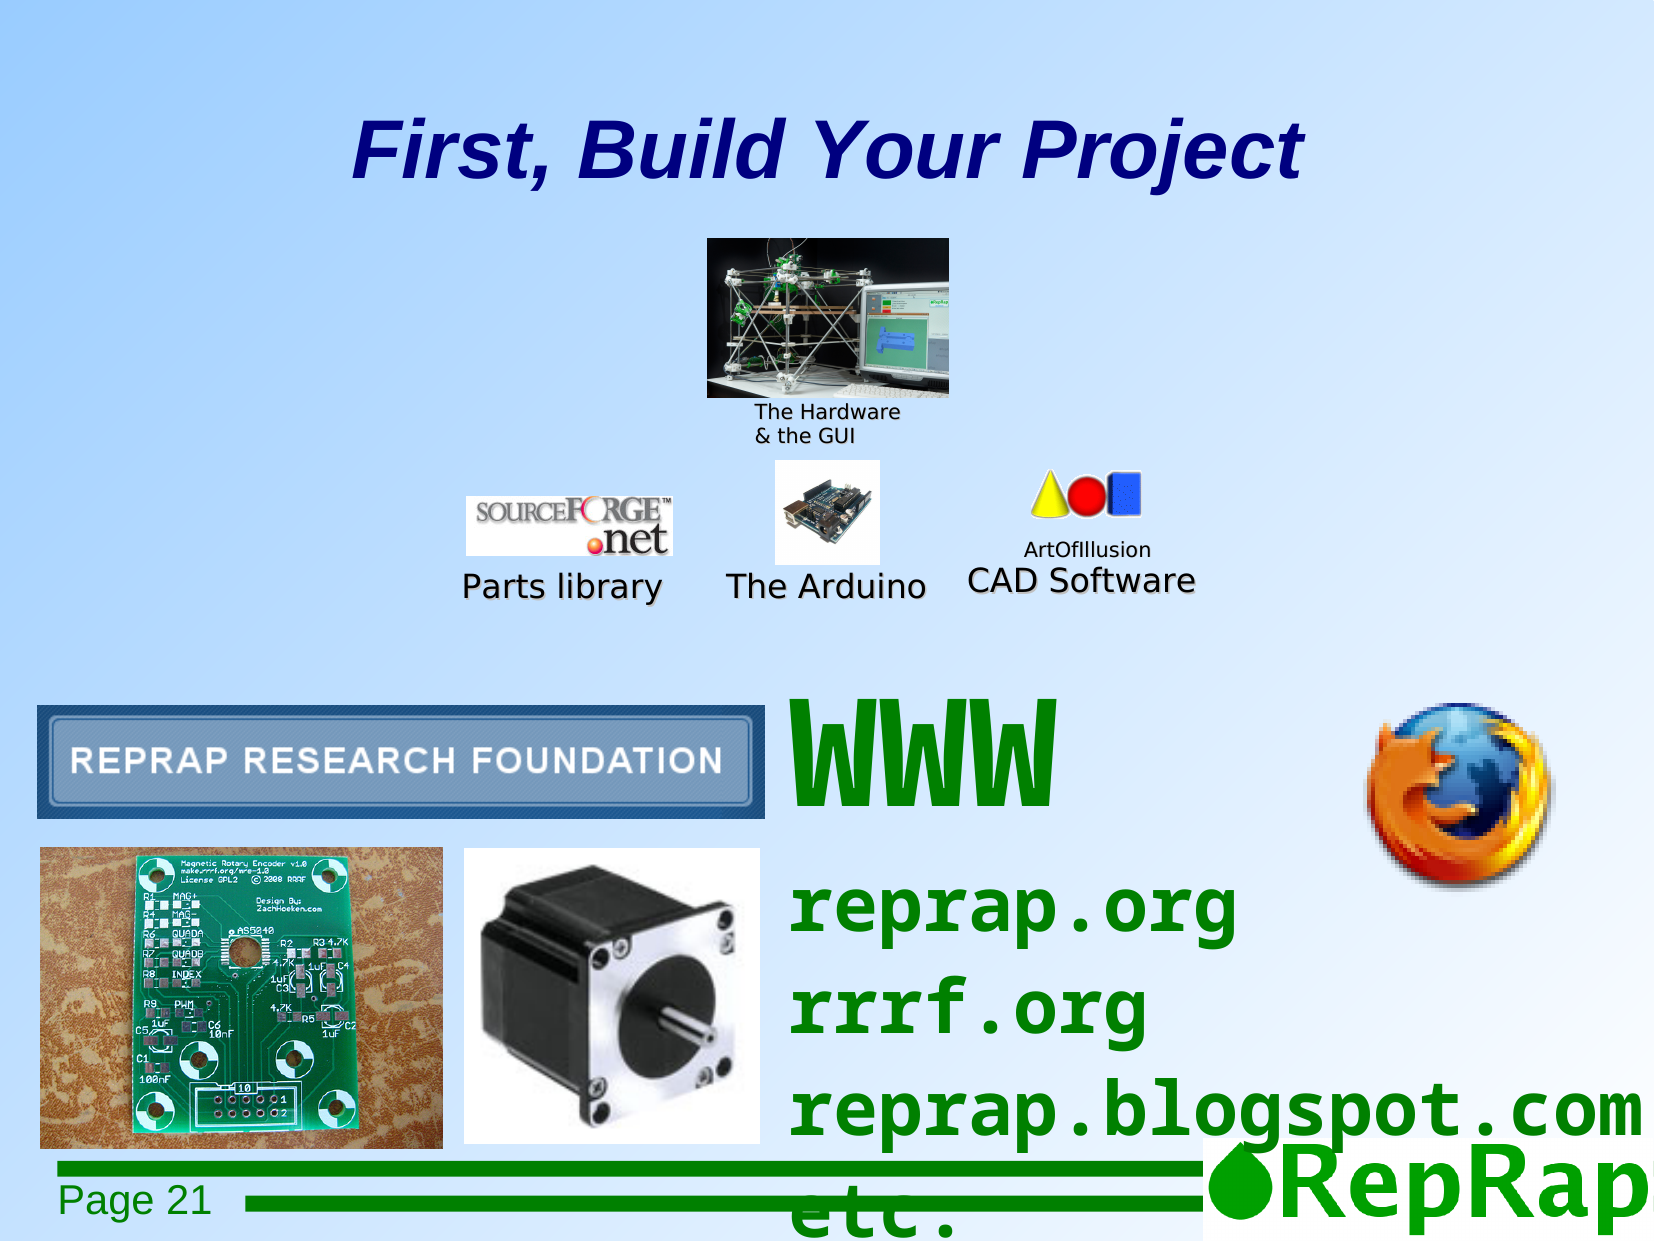

# First, Build Your Project
The Hardware & the GUI
ArtOfIllusion
CAD Software
The Arduino
Parts library
WWW
reprap.org
rrrf.org
reprap.blogspot.com
etc.